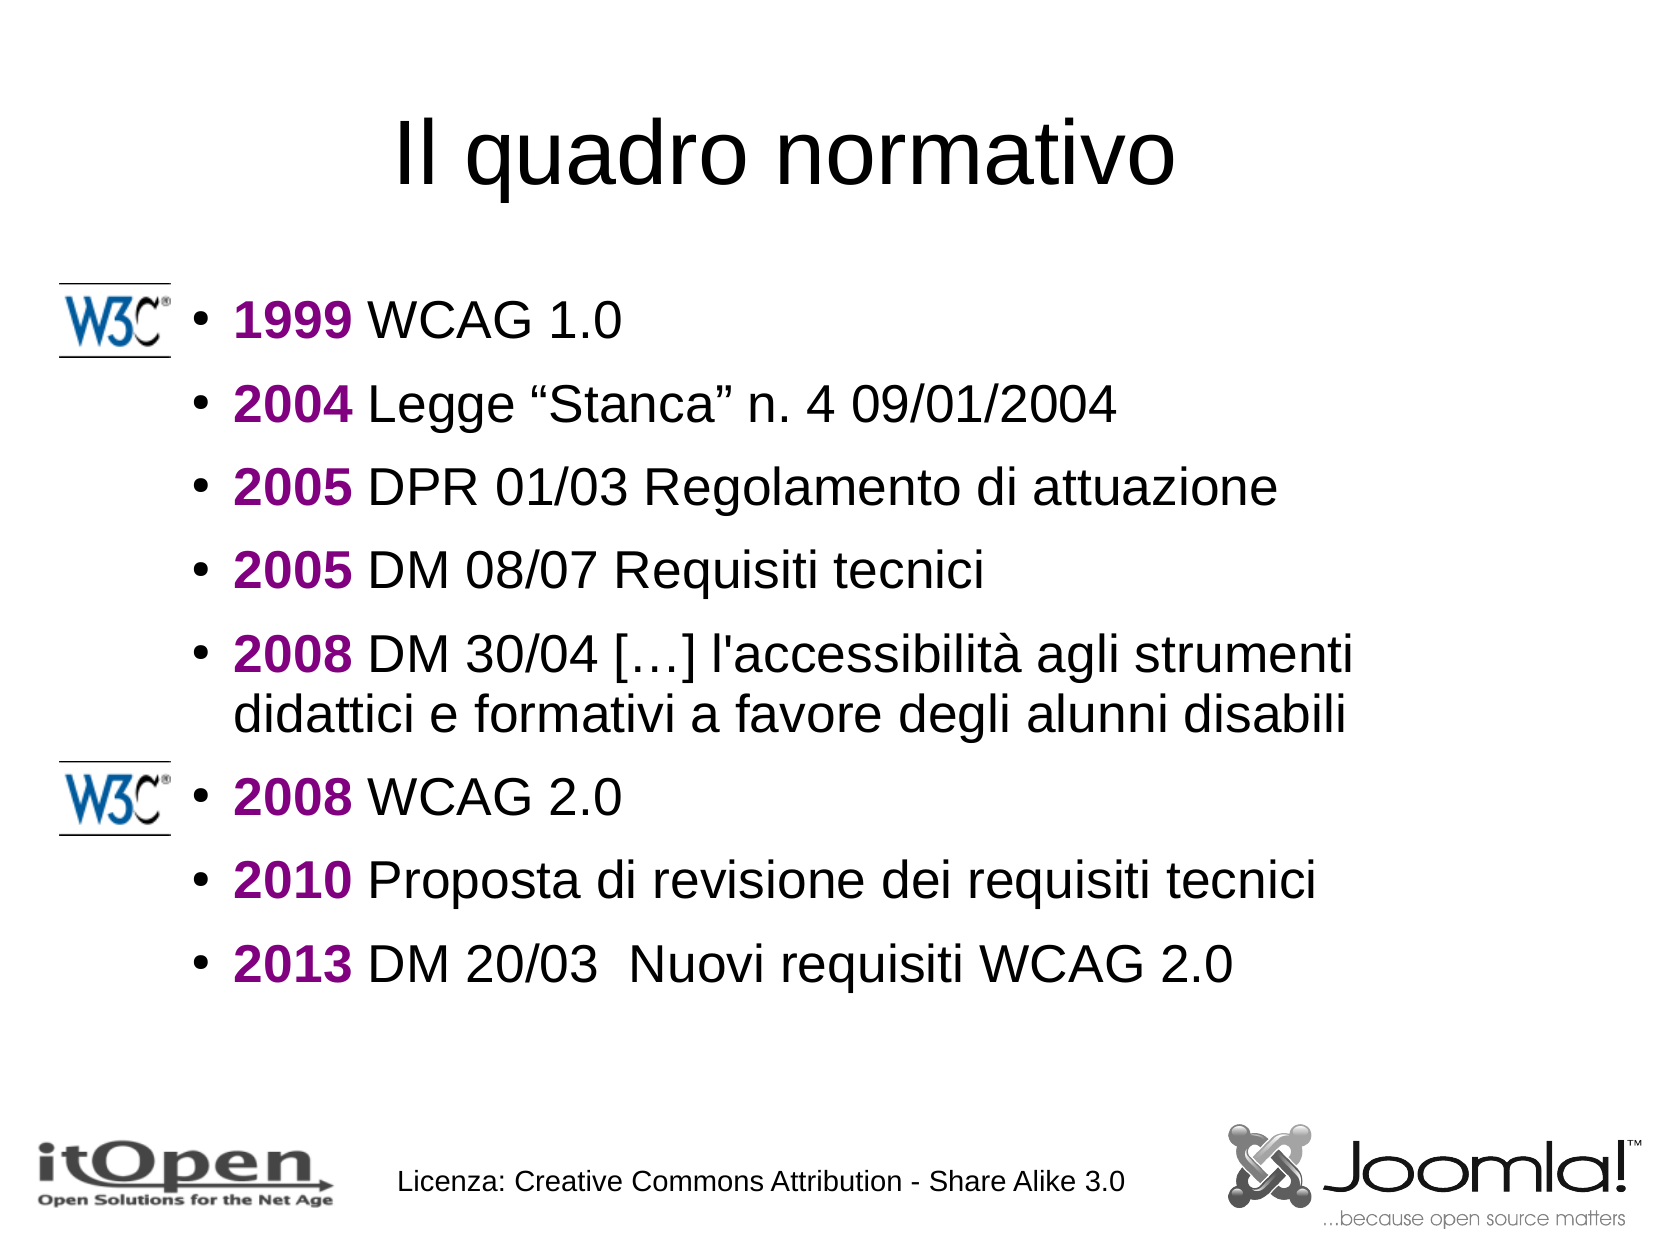

# Il quadro normativo
1999 WCAG 1.0
2004 Legge “Stanca” n. 4 09/01/2004
2005 DPR 01/03 Regolamento di attuazione
2005 DM 08/07 Requisiti tecnici
2008 DM 30/04 […] l'accessibilità agli strumenti didattici e formativi a favore degli alunni disabili
2008 WCAG 2.0
2010 Proposta di revisione dei requisiti tecnici
2013 DM 20/03 Nuovi requisiti WCAG 2.0